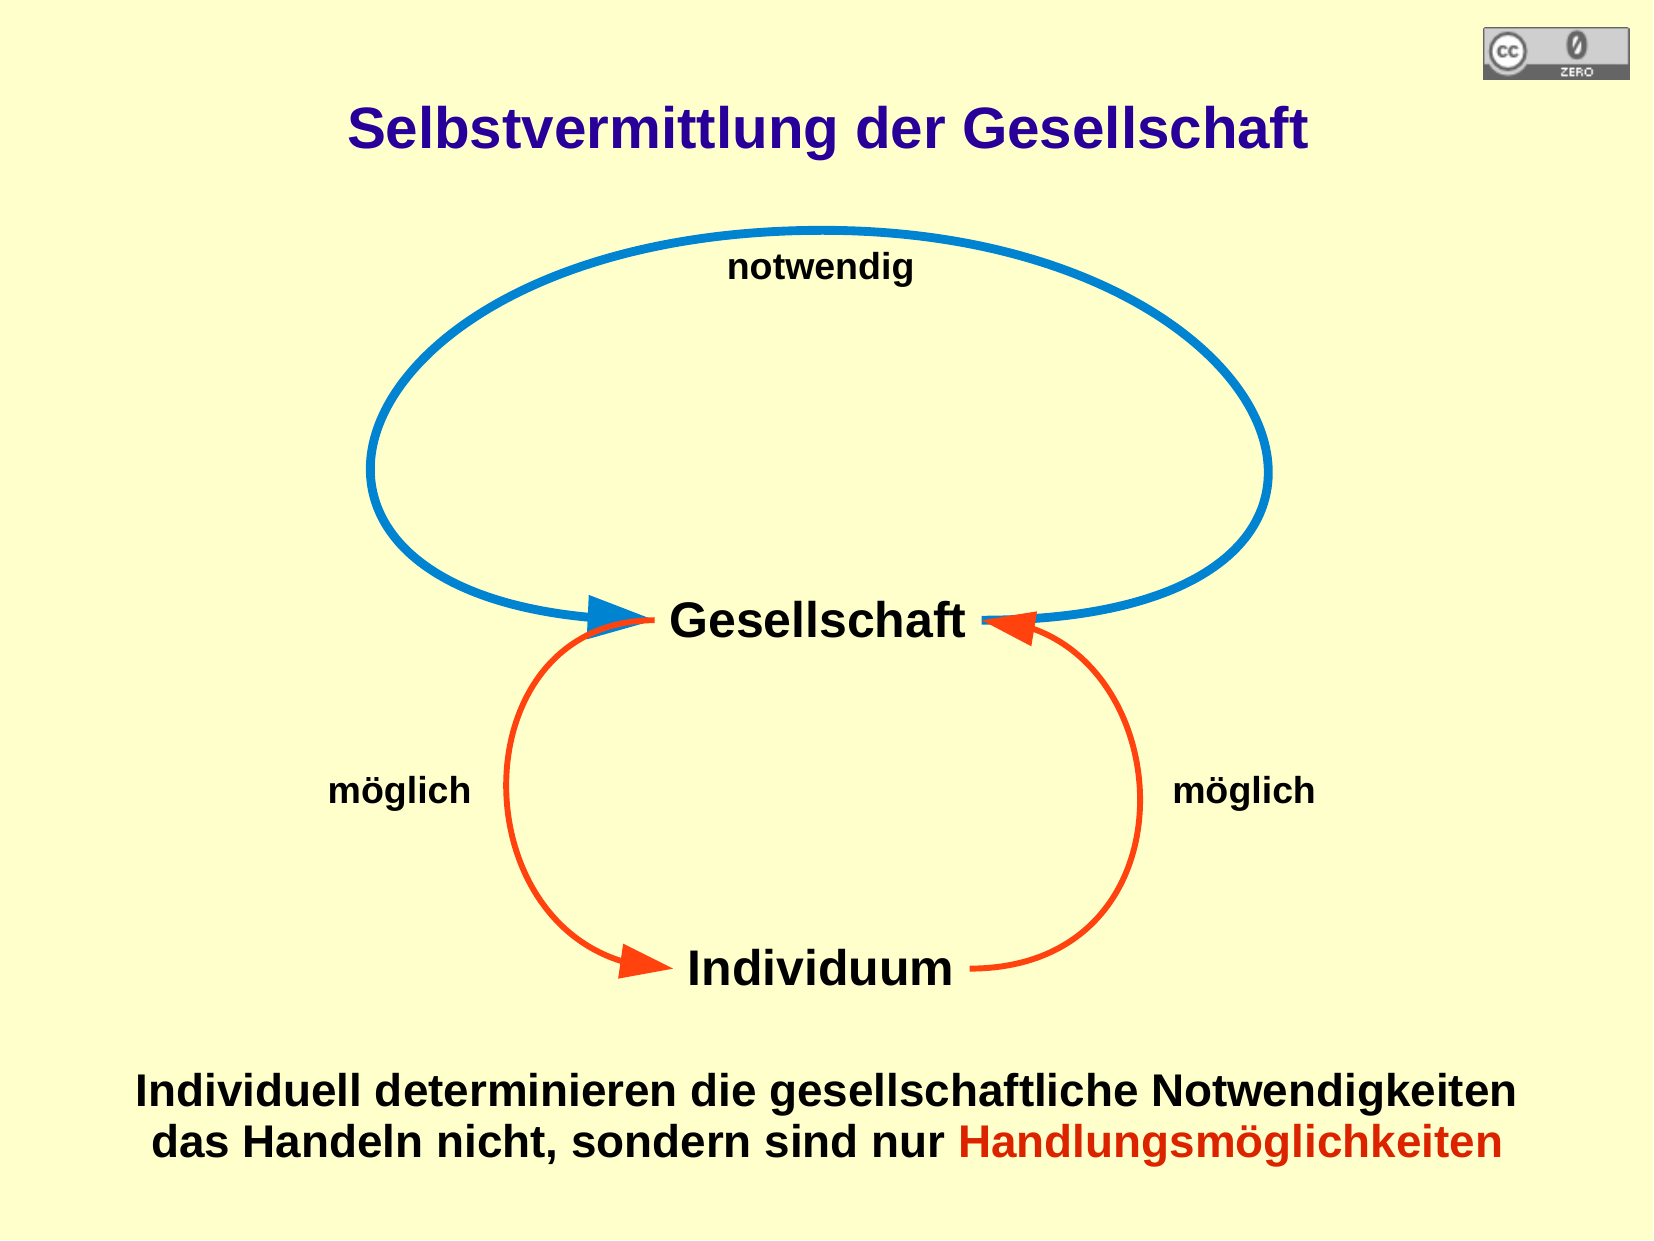

# Selbstvermittlung der Gesellschaft
notwendig
Gesellschaft
möglich
möglich
Individuum
Individuell determinieren die gesellschaftliche Notwendigkeiten
das Handeln nicht, sondern sind nur Handlungsmöglichkeiten